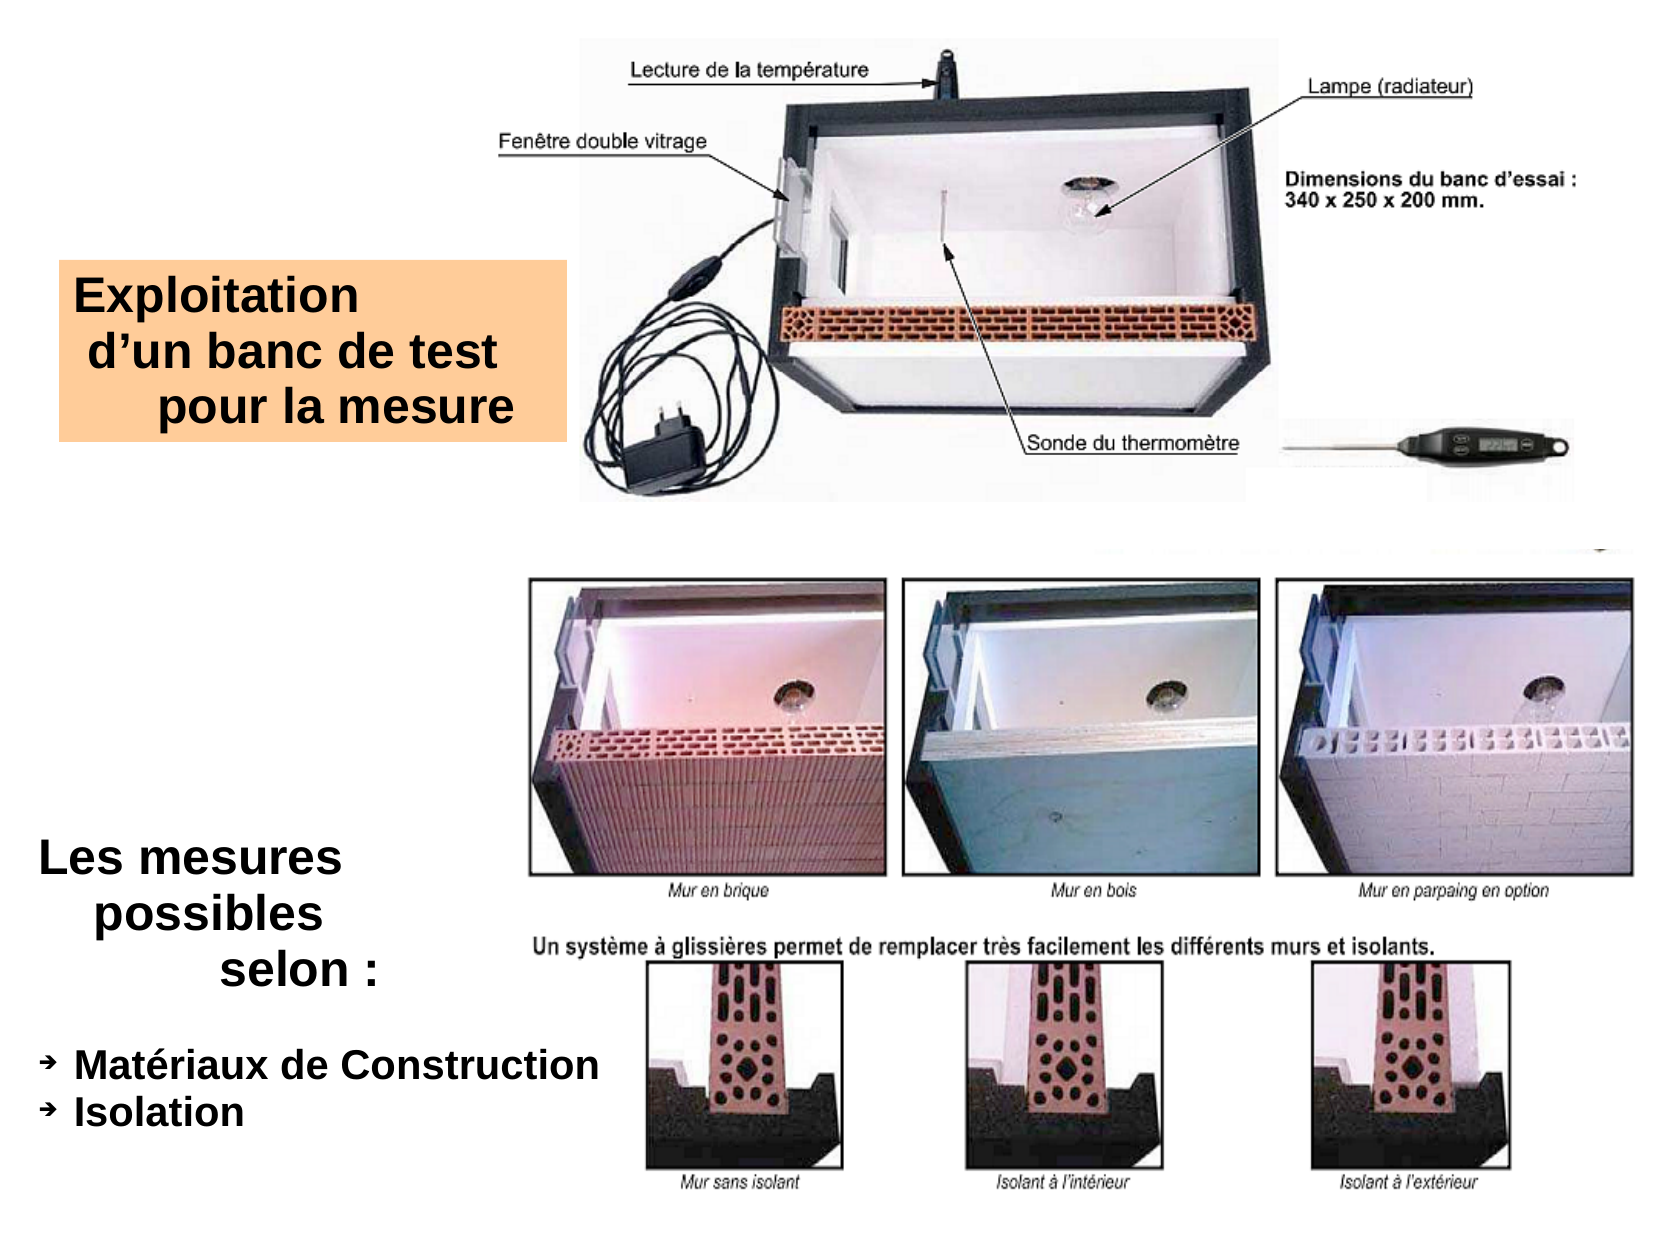

Exploitation
 d’un banc de test
 pour la mesure
Les mesures
 possibles
 selon :
Matériaux de Construction
Isolation